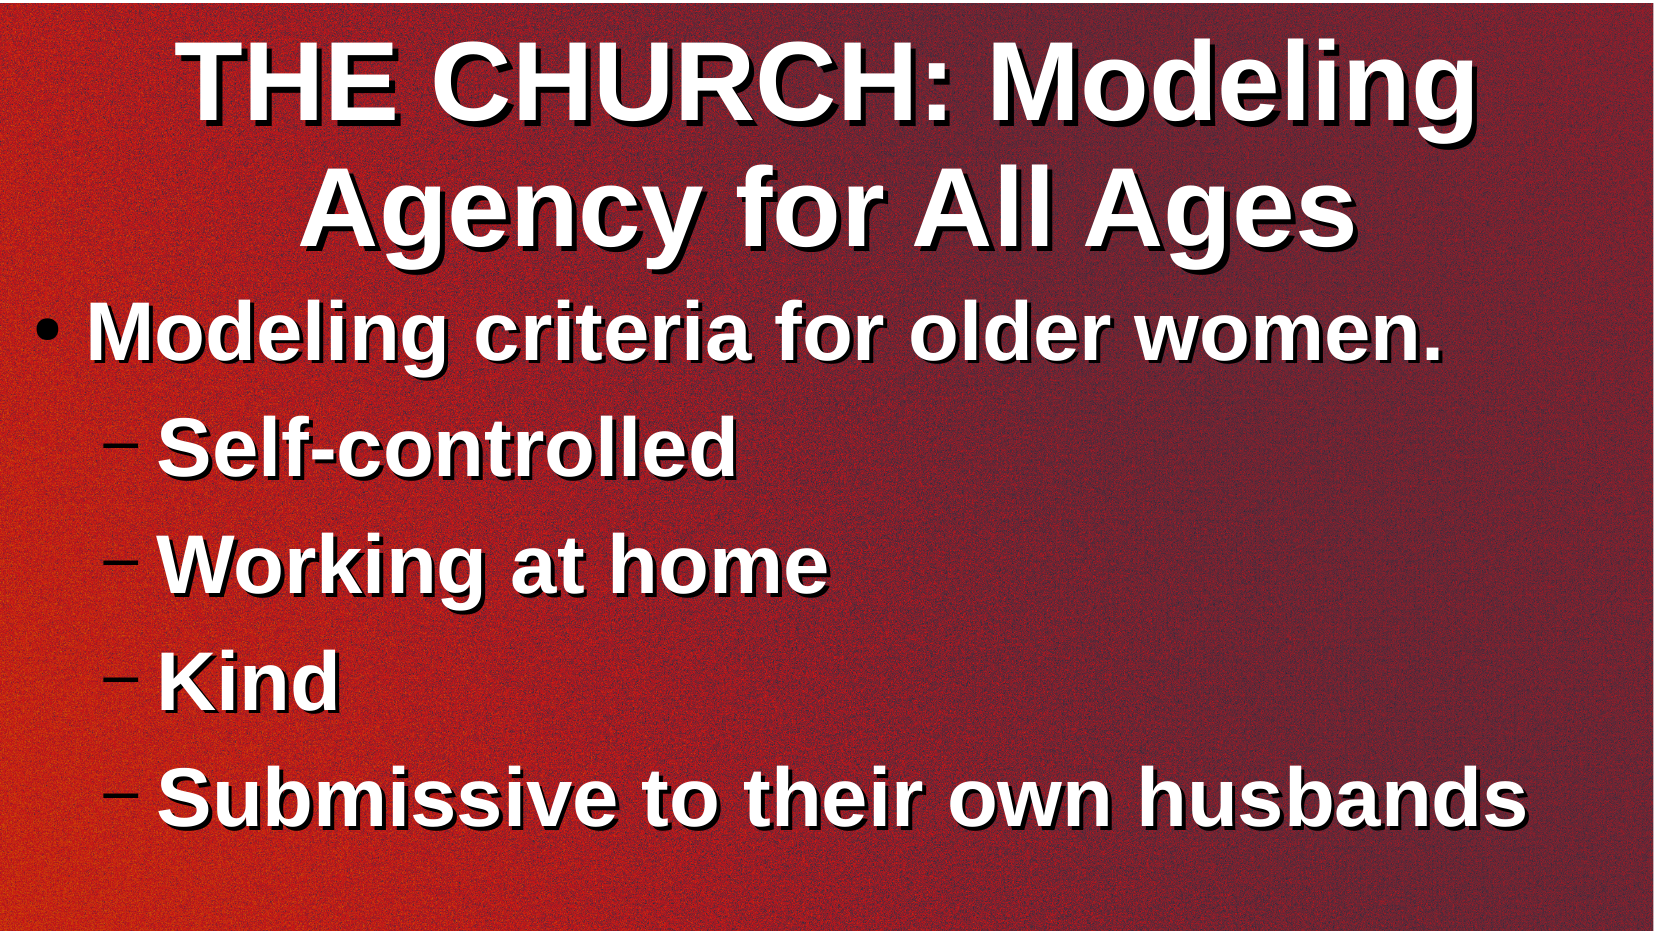

# THE CHURCH: Modeling Agency for All Ages
Modeling criteria for older women.
Self-controlled
Working at home
Kind
Submissive to their own husbands